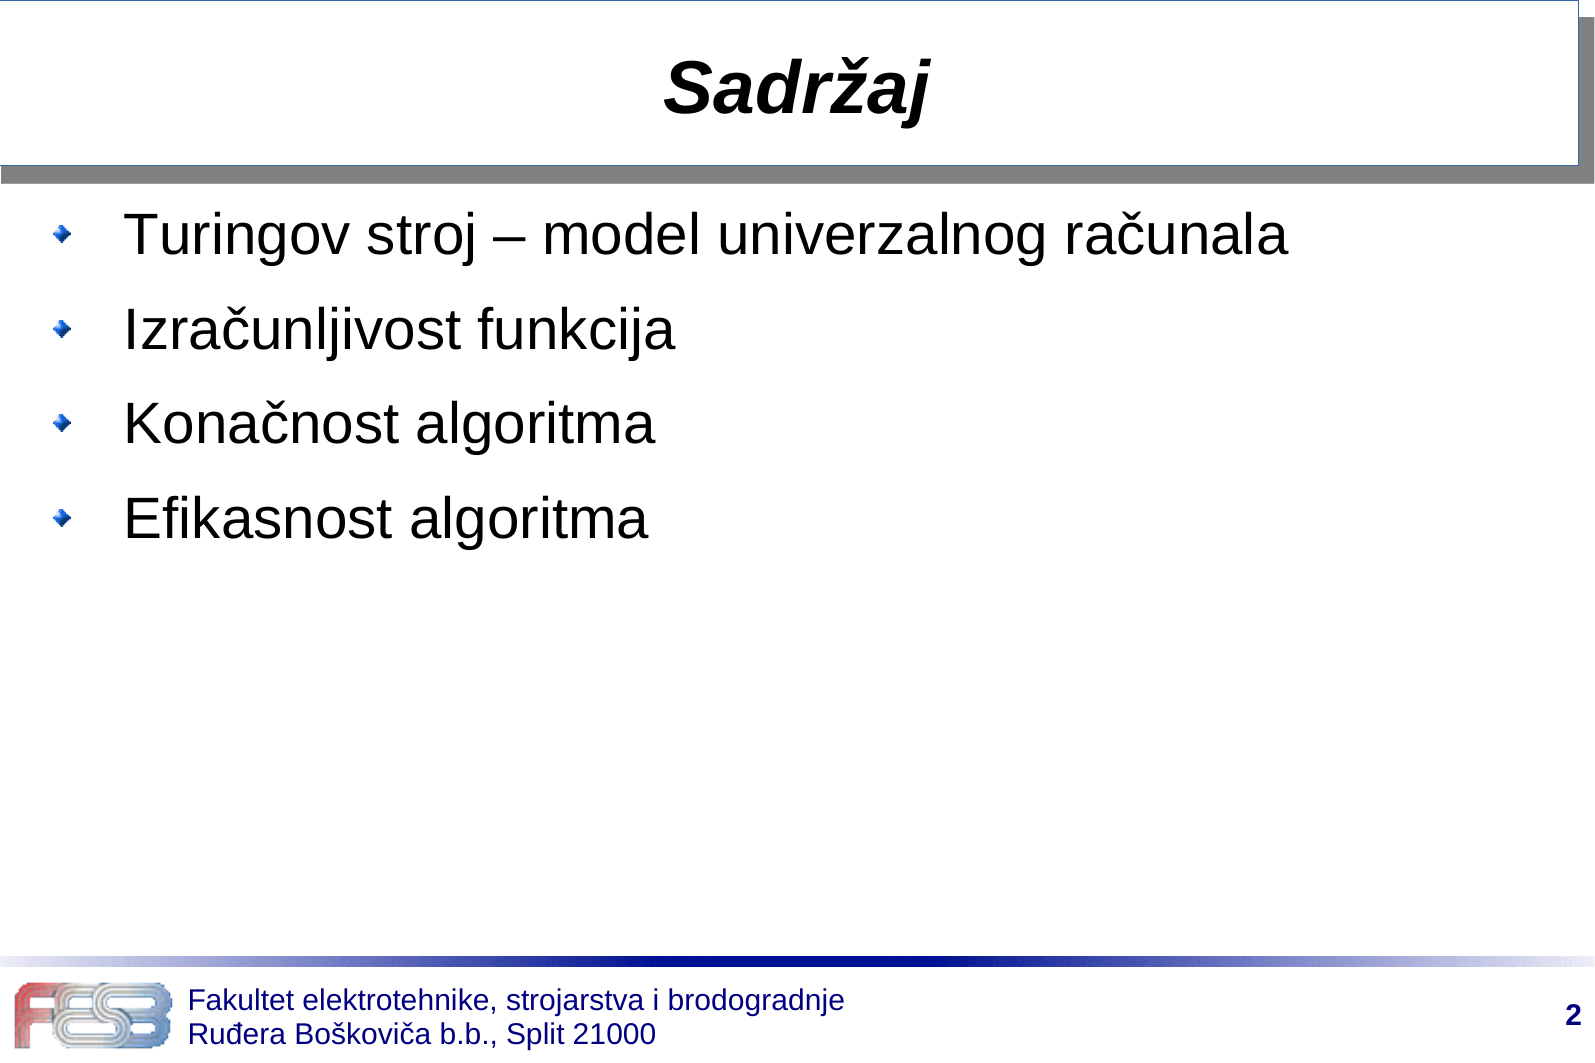

# Sadržaj
Turingov stroj – model univerzalnog računala
Izračunljivost funkcija
Konačnost algoritma
Efikasnost algoritma